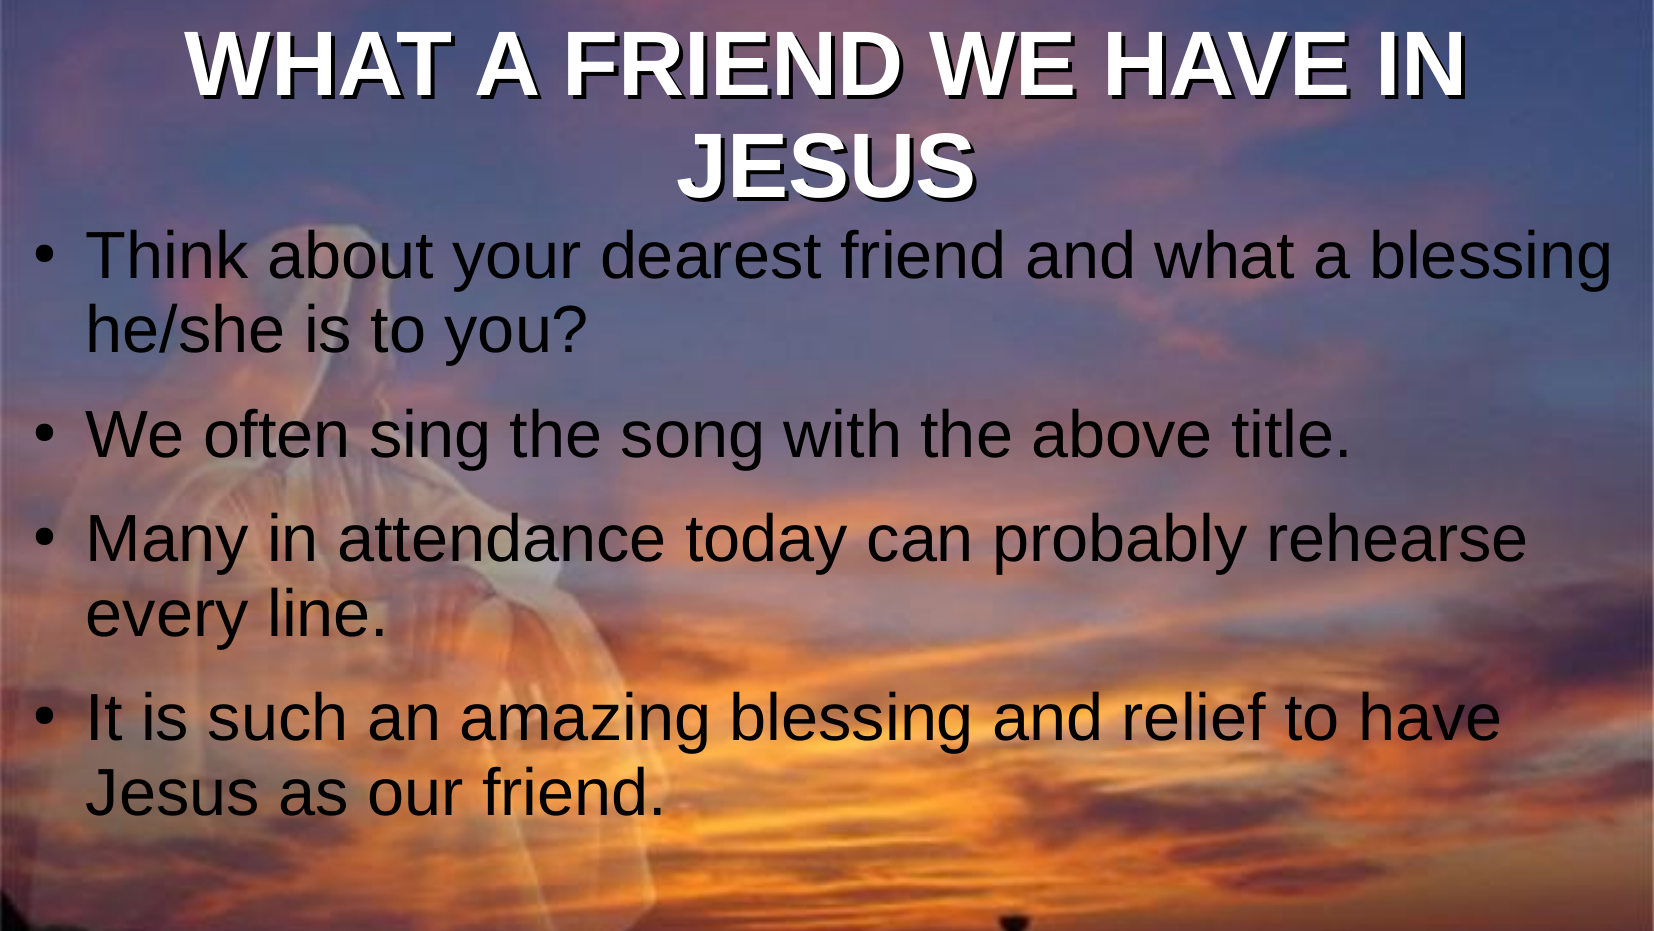

# WHAT A FRIEND WE HAVE IN JESUS
Think about your dearest friend and what a blessing he/she is to you?
We often sing the song with the above title.
Many in attendance today can probably rehearse every line.
It is such an amazing blessing and relief to have Jesus as our friend.